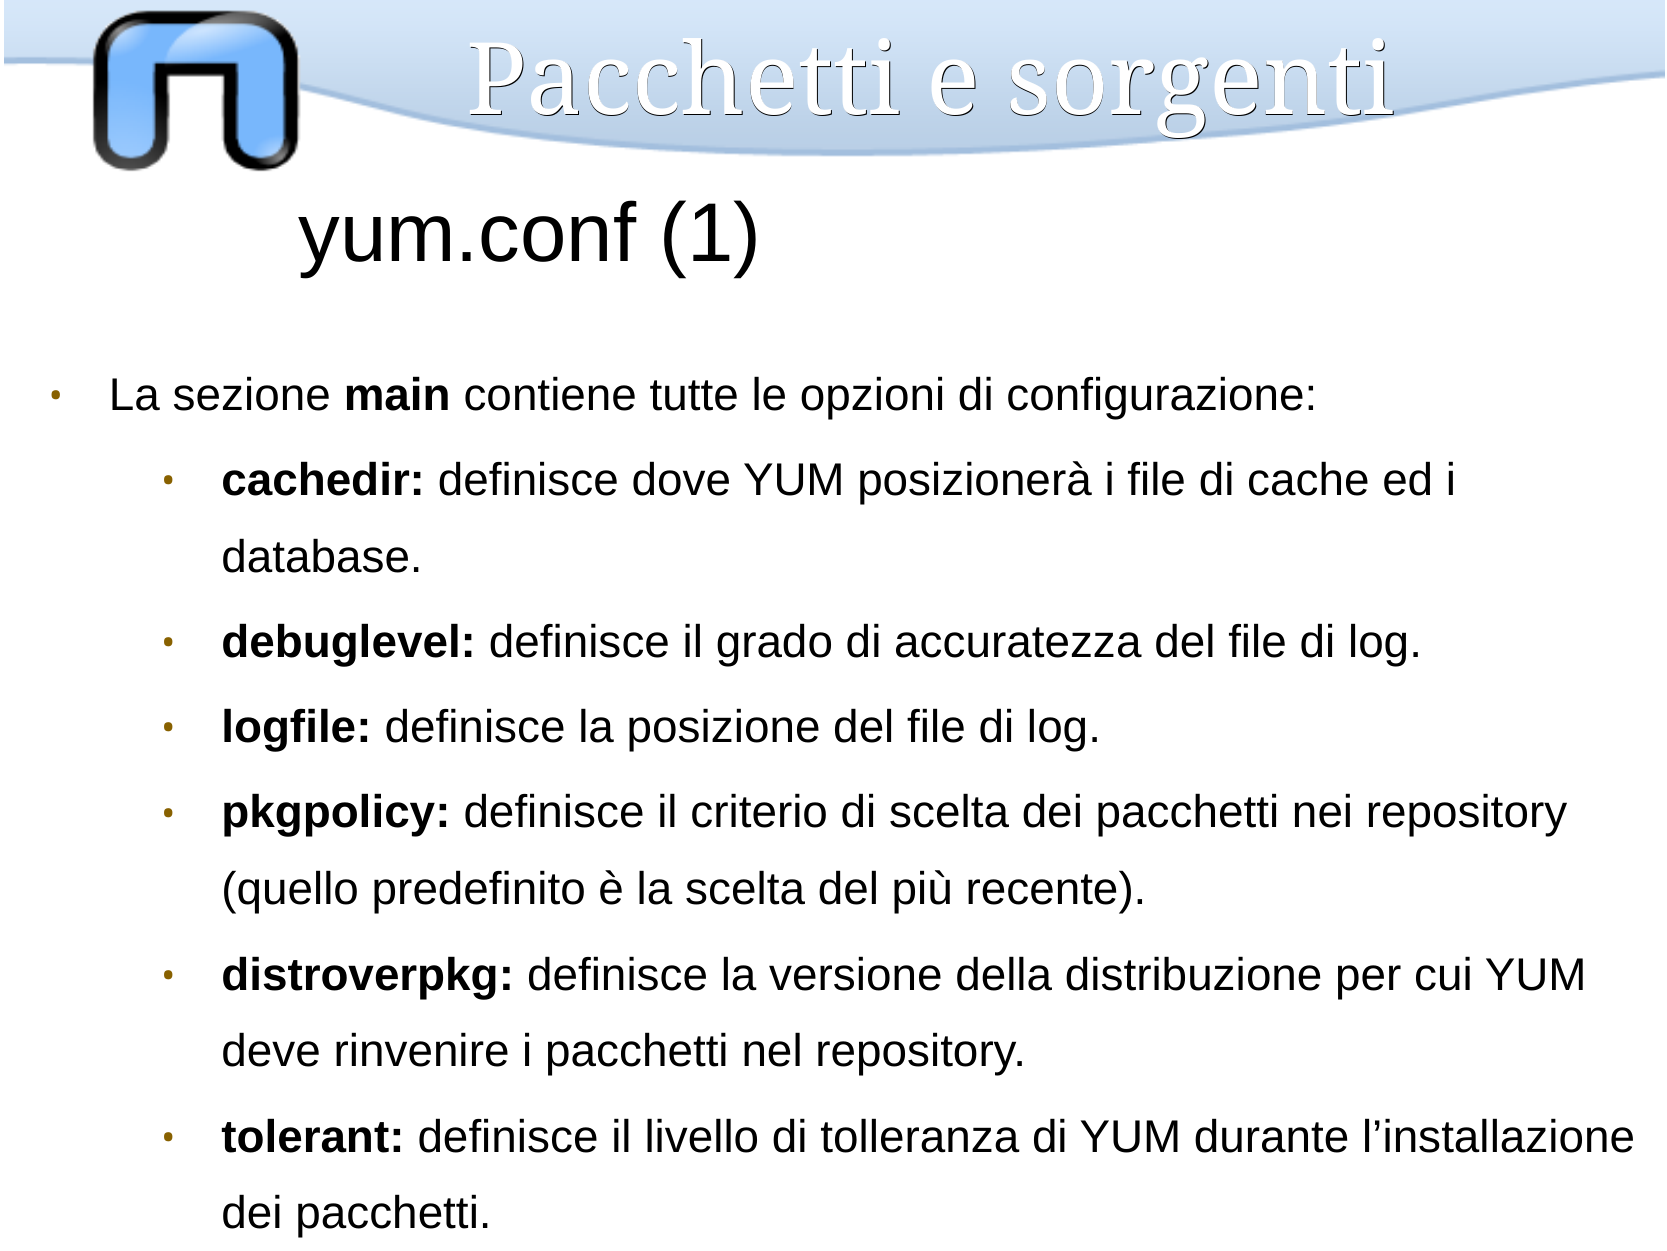

Pacchetti e sorgenti
# yum.conf (1)
La sezione main contiene tutte le opzioni di configurazione:
cachedir: definisce dove YUM posizionerà i file di cache ed i database.
debuglevel: definisce il grado di accuratezza del file di log.
logfile: definisce la posizione del file di log.
pkgpolicy: definisce il criterio di scelta dei pacchetti nei repository (quello predefinito è la scelta del più recente).
distroverpkg: definisce la versione della distribuzione per cui YUM deve rinvenire i pacchetti nel repository.
tolerant: definisce il livello di tolleranza di YUM durante l’installazione dei pacchetti.